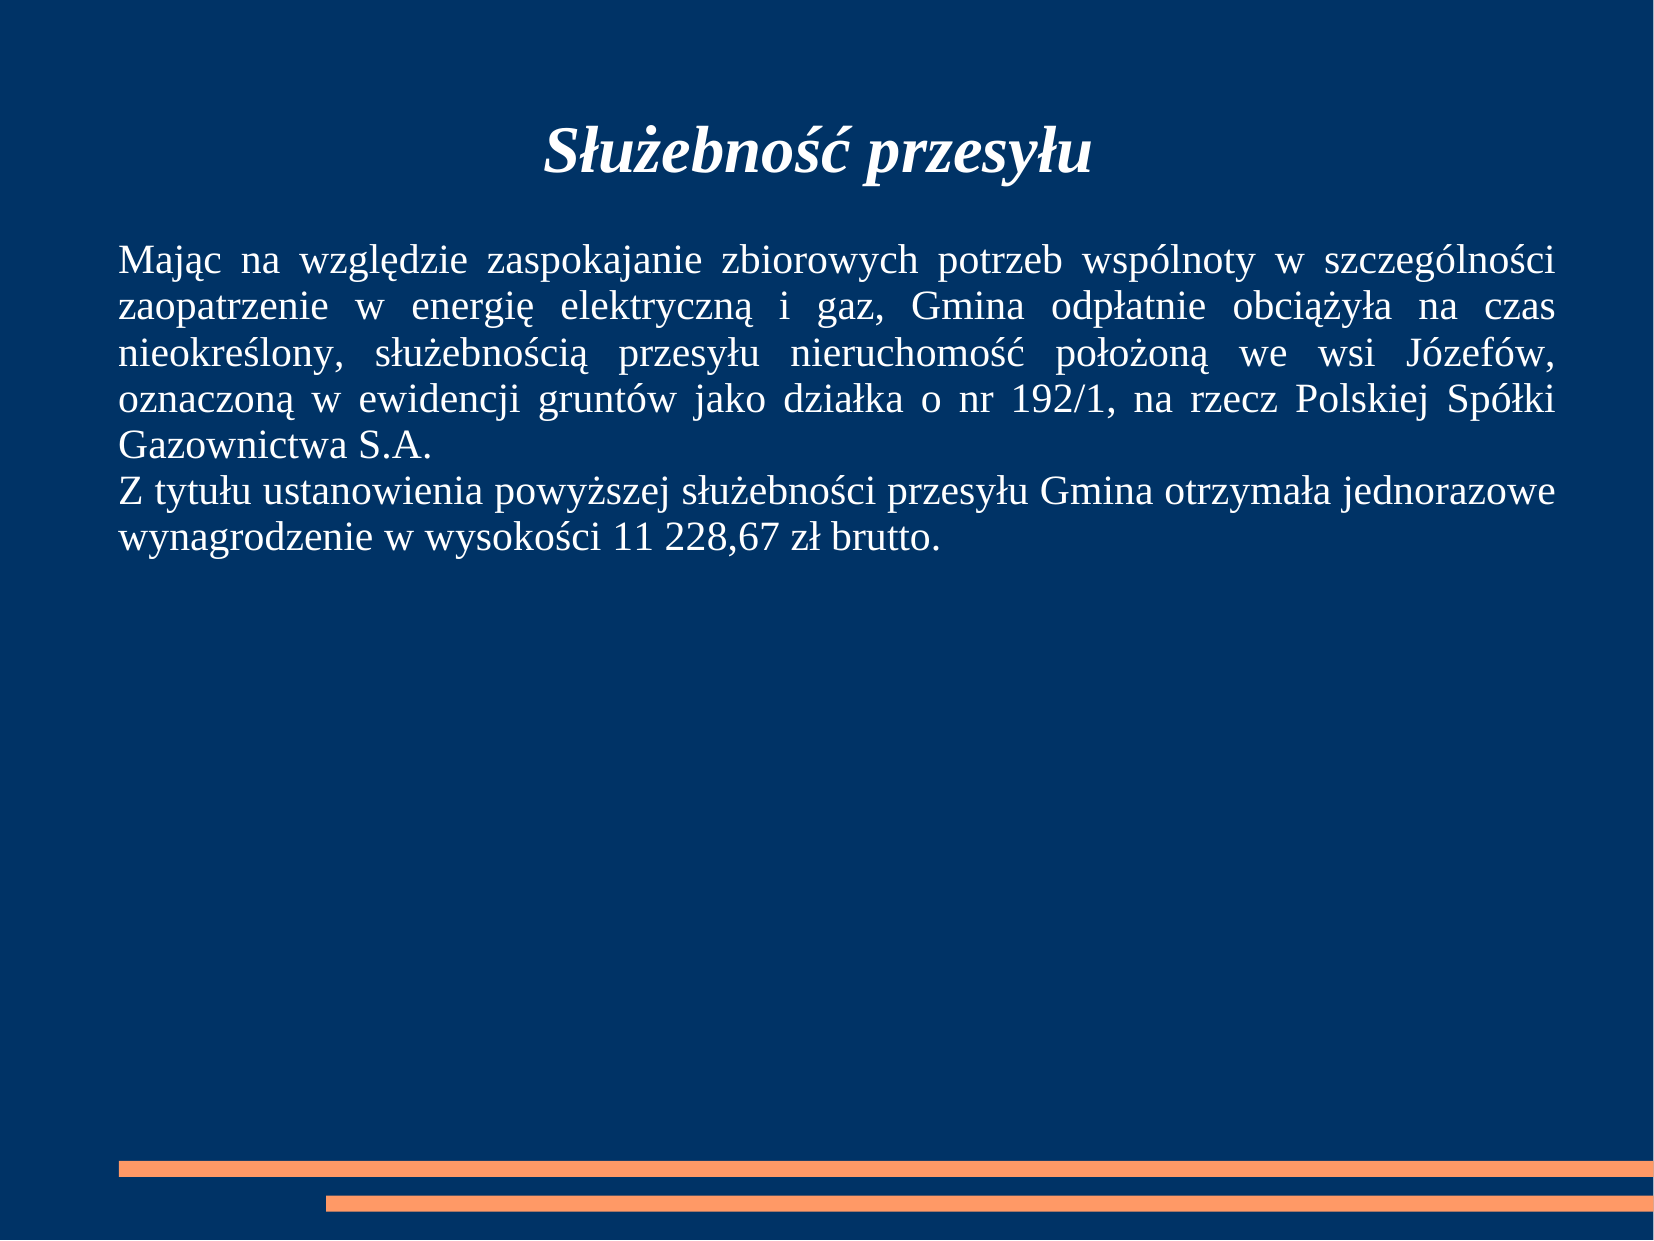

# Służebność przesyłu
Mając na względzie zaspokajanie zbiorowych potrzeb wspólnoty w szczególności zaopatrzenie w energię elektryczną i gaz, Gmina odpłatnie obciążyła na czas nieokreślony, służebnością przesyłu nieruchomość położoną we wsi Józefów, oznaczoną w ewidencji gruntów jako działka o nr 192/1, na rzecz Polskiej Spółki Gazownictwa S.A.
Z tytułu ustanowienia powyższej służebności przesyłu Gmina otrzymała jednorazowe wynagrodzenie w wysokości 11 228,67 zł brutto.